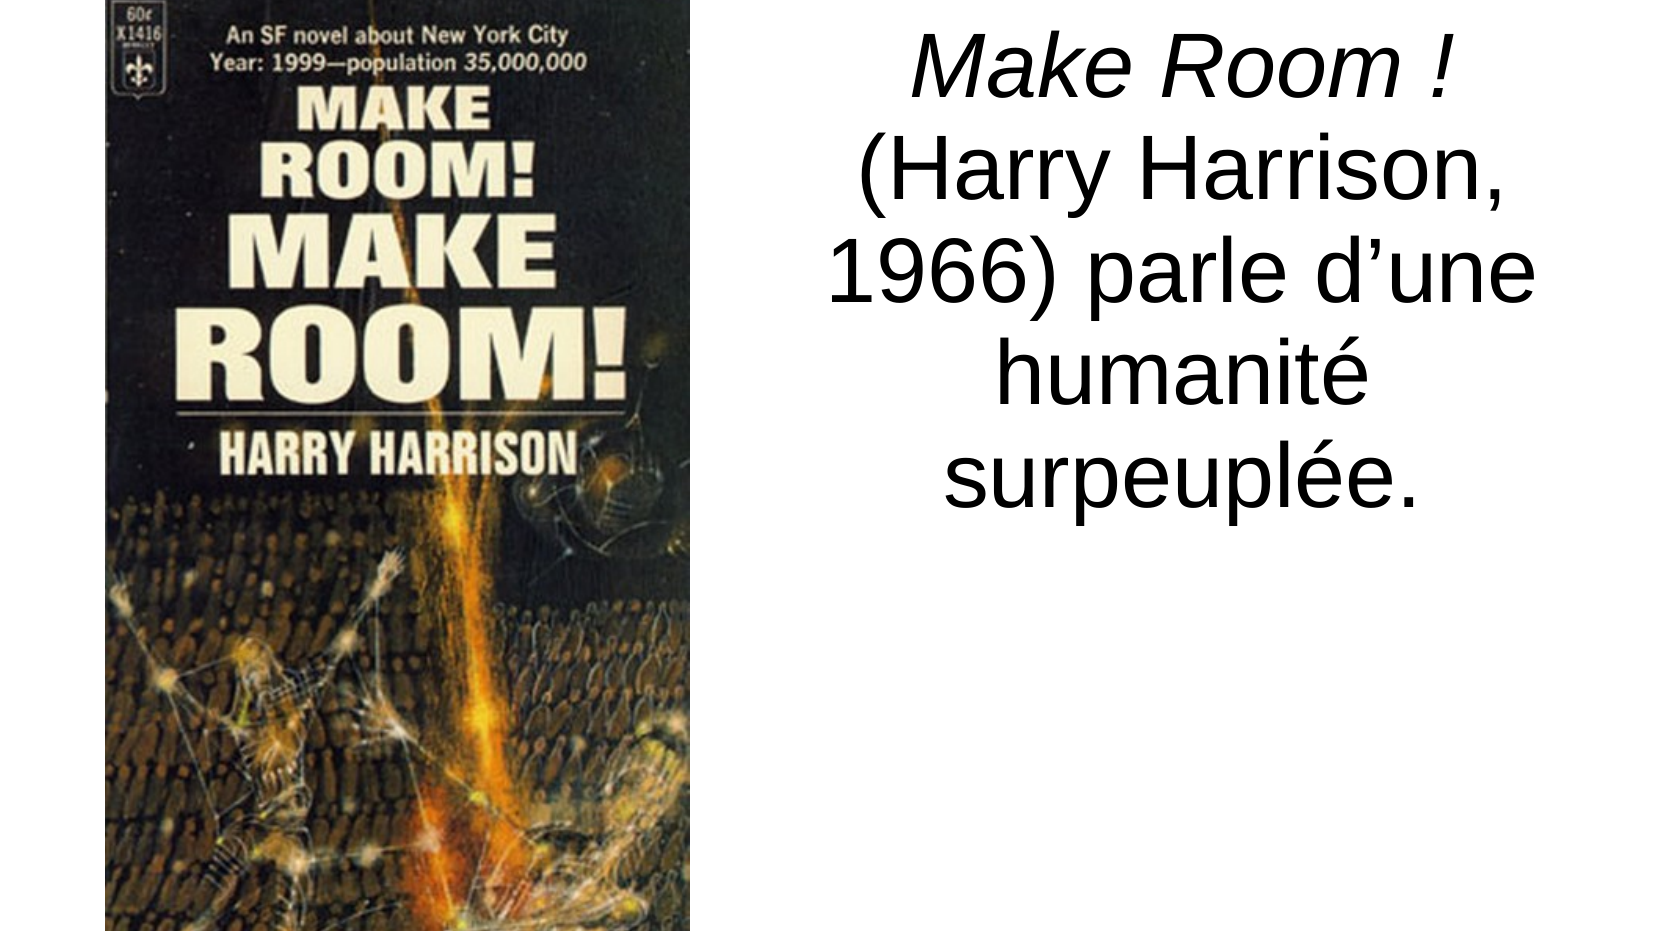

# Make Room ! (Harry Harrison, 1966) parle d’une humanité surpeuplée.